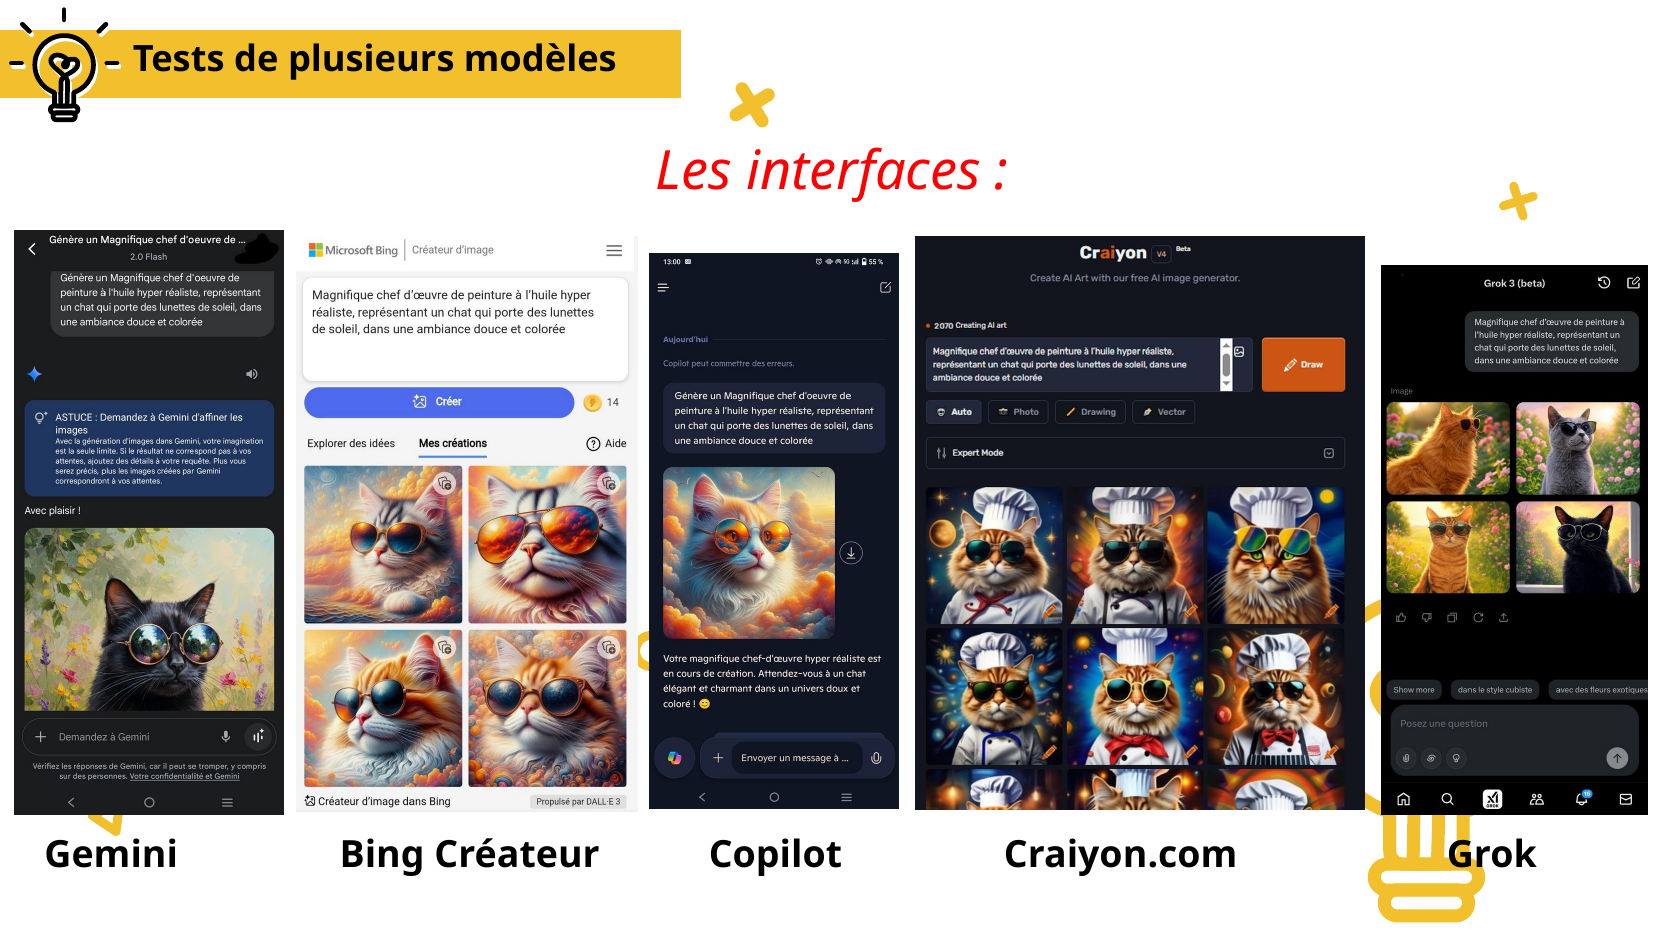

Tests de plusieurs modèles
# Les interfaces :
Gemini			Bing Créateur		Copilot			Craiyon.com			Grok